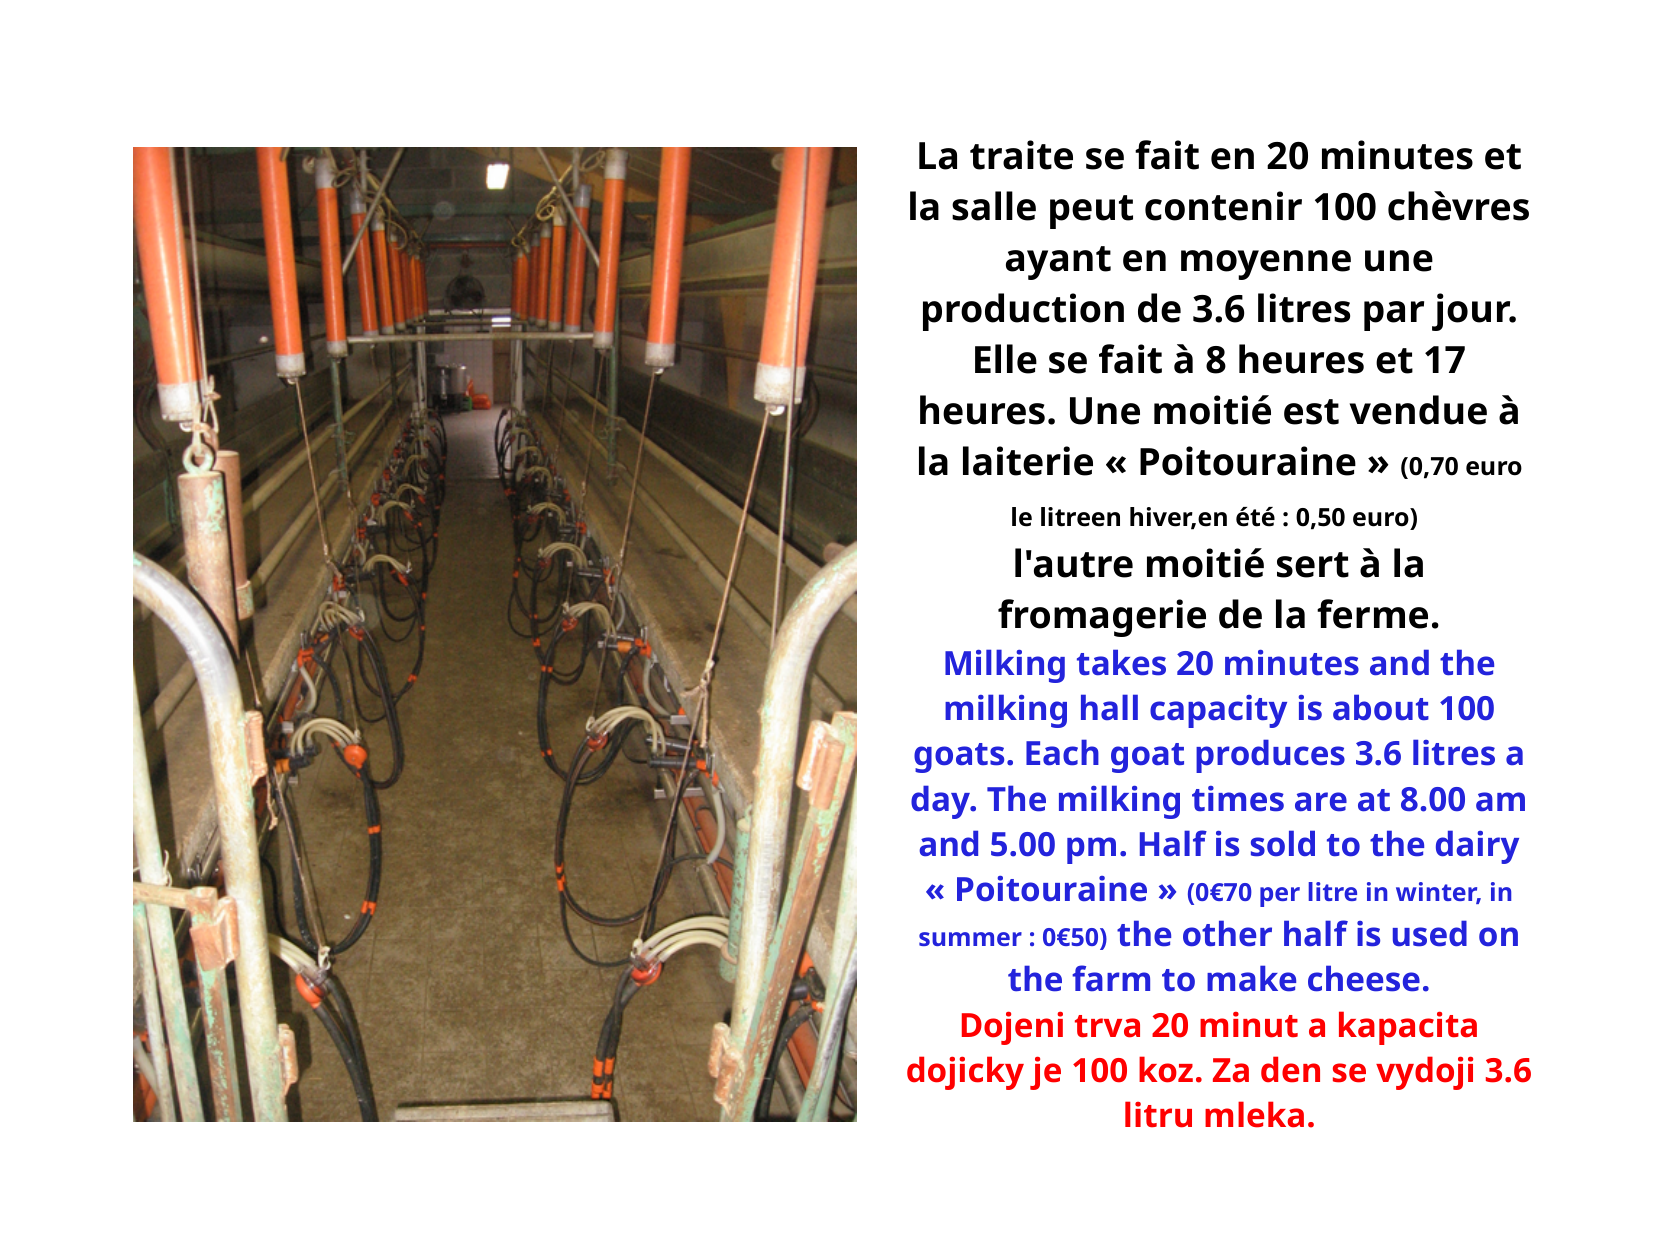

# La traite se fait en 20 minutes et la salle peut contenir 100 chèvres ayant en moyenne une production de 3.6 litres par jour. Elle se fait à 8 heures et 17 heures. Une moitié est vendue à la laiterie « Poitouraine » (0,70 euro le litreen hiver,en été : 0,50 euro) l'autre moitié sert à la fromagerie de la ferme. Milking takes 20 minutes and the milking hall capacity is about 100 goats. Each goat produces 3.6 litres a day. The milking times are at 8.00 am and 5.00 pm. Half is sold to the dairy « Poitouraine » (0€70 per litre in winter, in summer : 0€50) the other half is used on the farm to make cheese. Dojeni trva 20 minut a kapacita dojicky je 100 koz. Za den se vydoji 3.6 litru mleka.